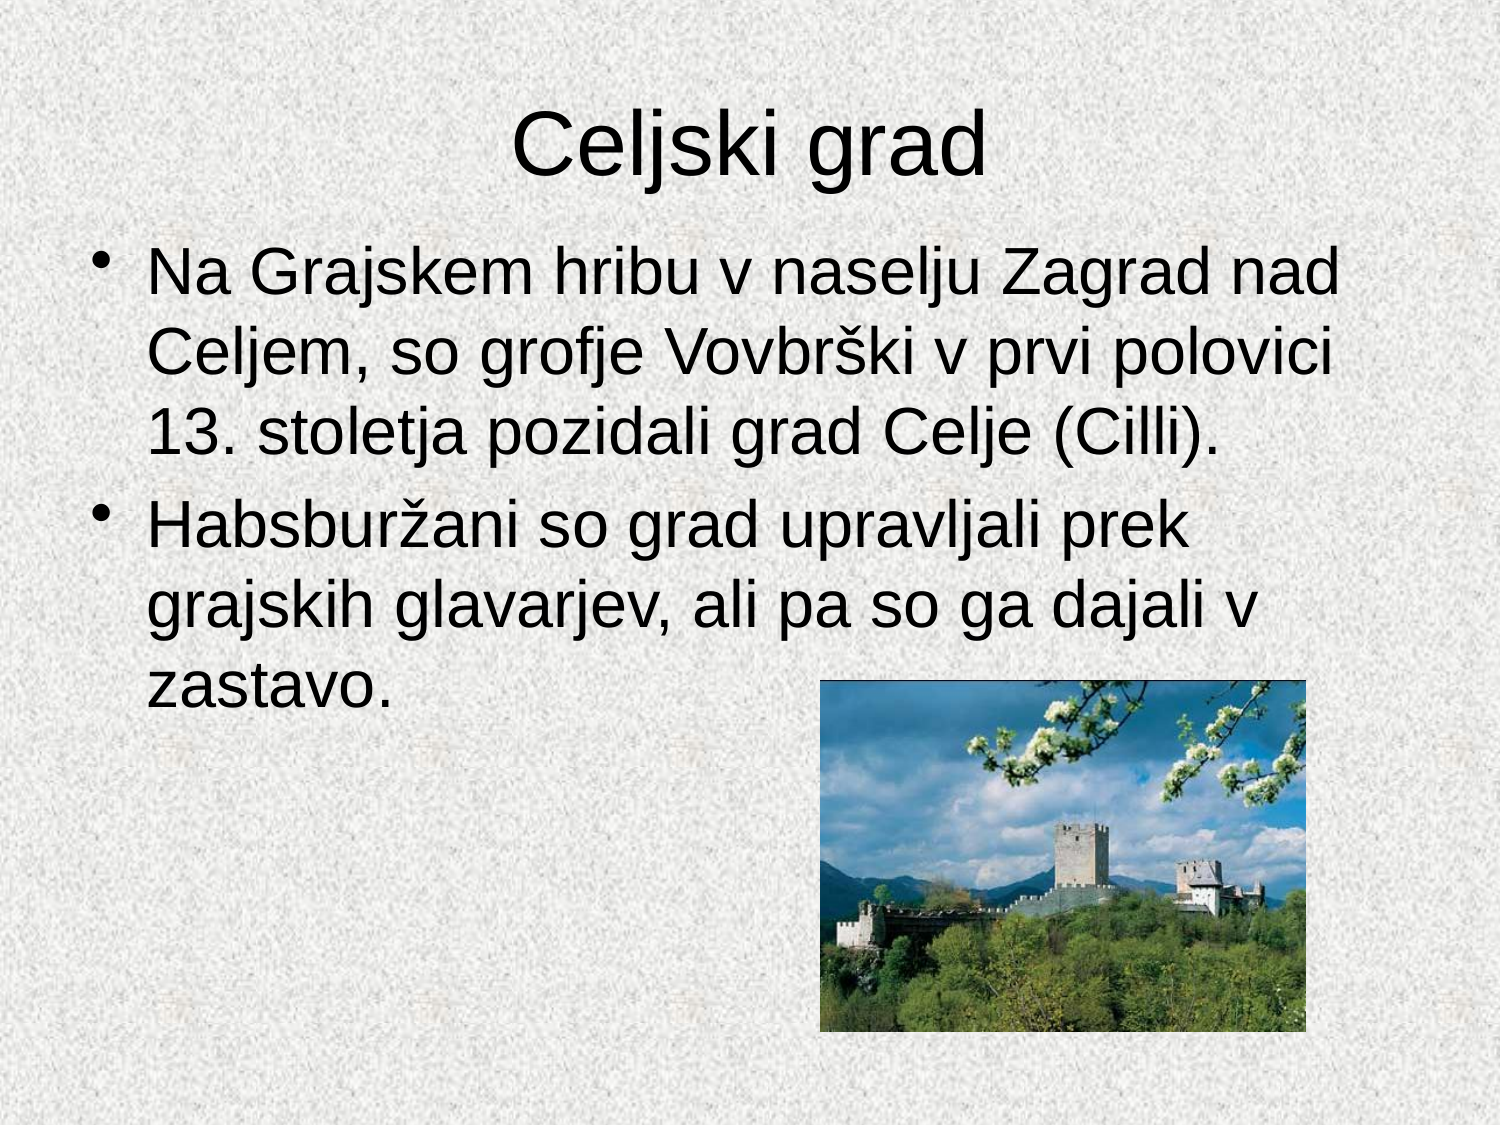

# Celjski grad
Na Grajskem hribu v naselju Zagrad nad Celjem, so grofje Vovbrški v prvi polovici 13. stoletja pozidali grad Celje (Cilli).
Habsburžani so grad upravljali prek grajskih glavarjev, ali pa so ga dajali v zastavo.